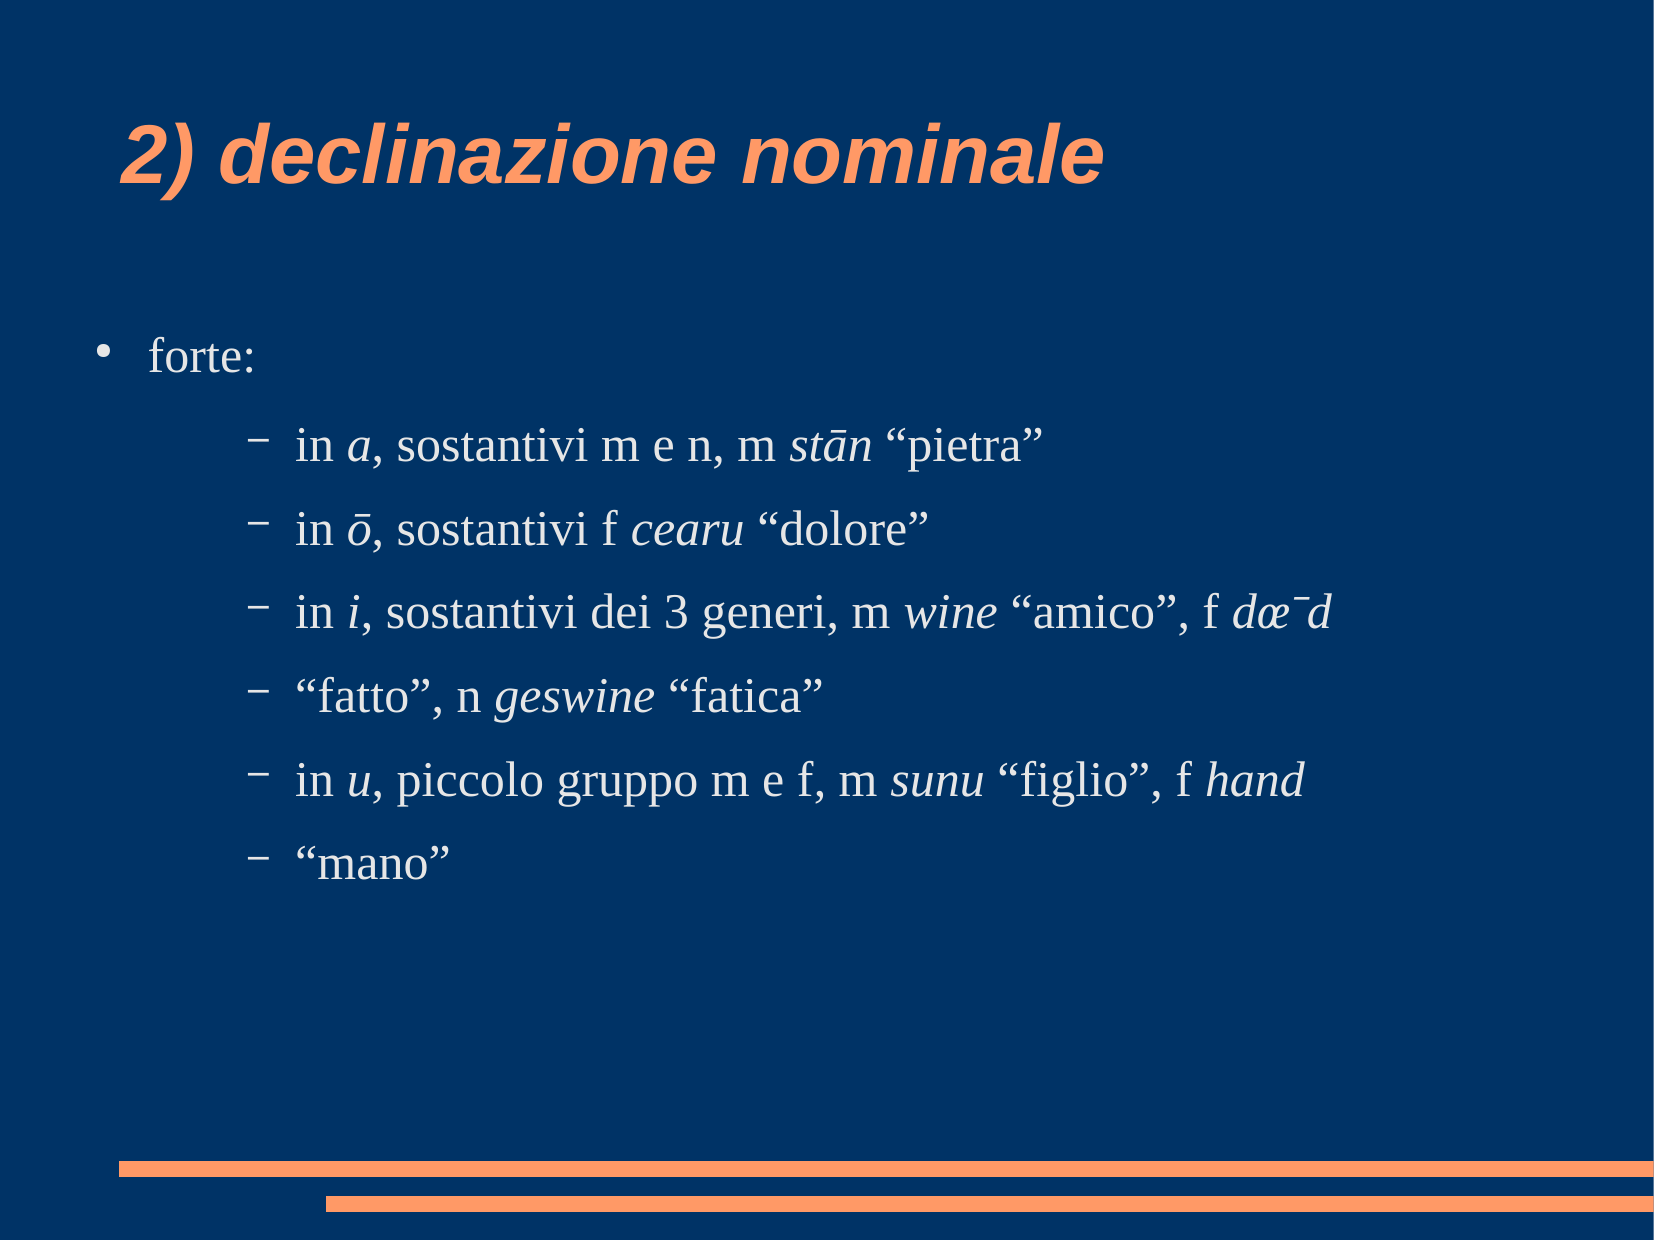

# 2) declinazione nominale
forte:
in a, sostantivi m e n, m stān “pietra”
in ō, sostantivi f cearu “dolore”
in i, sostantivi dei 3 generi, m wine “amico”, f dœˉd
“fatto”, n geswine “fatica”
in u, piccolo gruppo m e f, m sunu “figlio”, f hand
“mano”